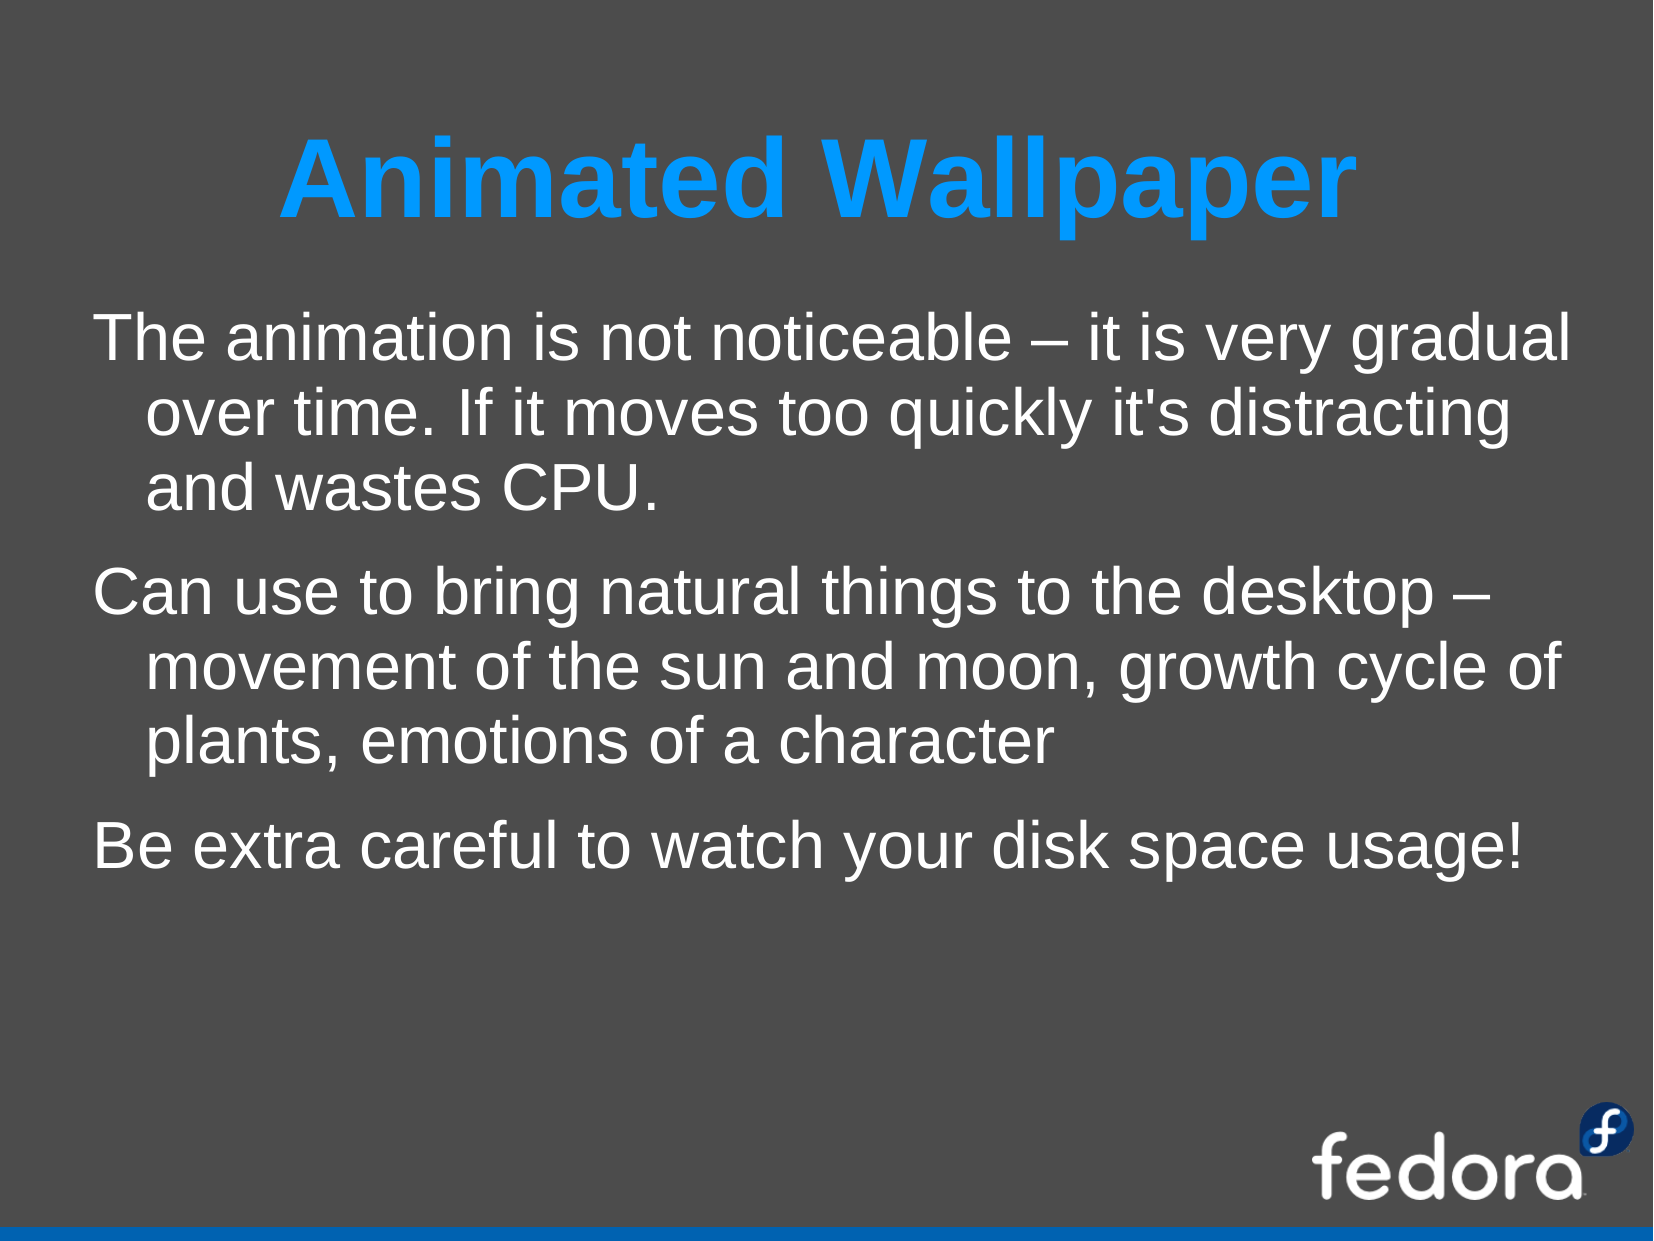

# Animated Wallpaper
The animation is not noticeable – it is very gradual over time. If it moves too quickly it's distracting and wastes CPU.
Can use to bring natural things to the desktop – movement of the sun and moon, growth cycle of plants, emotions of a character
Be extra careful to watch your disk space usage!